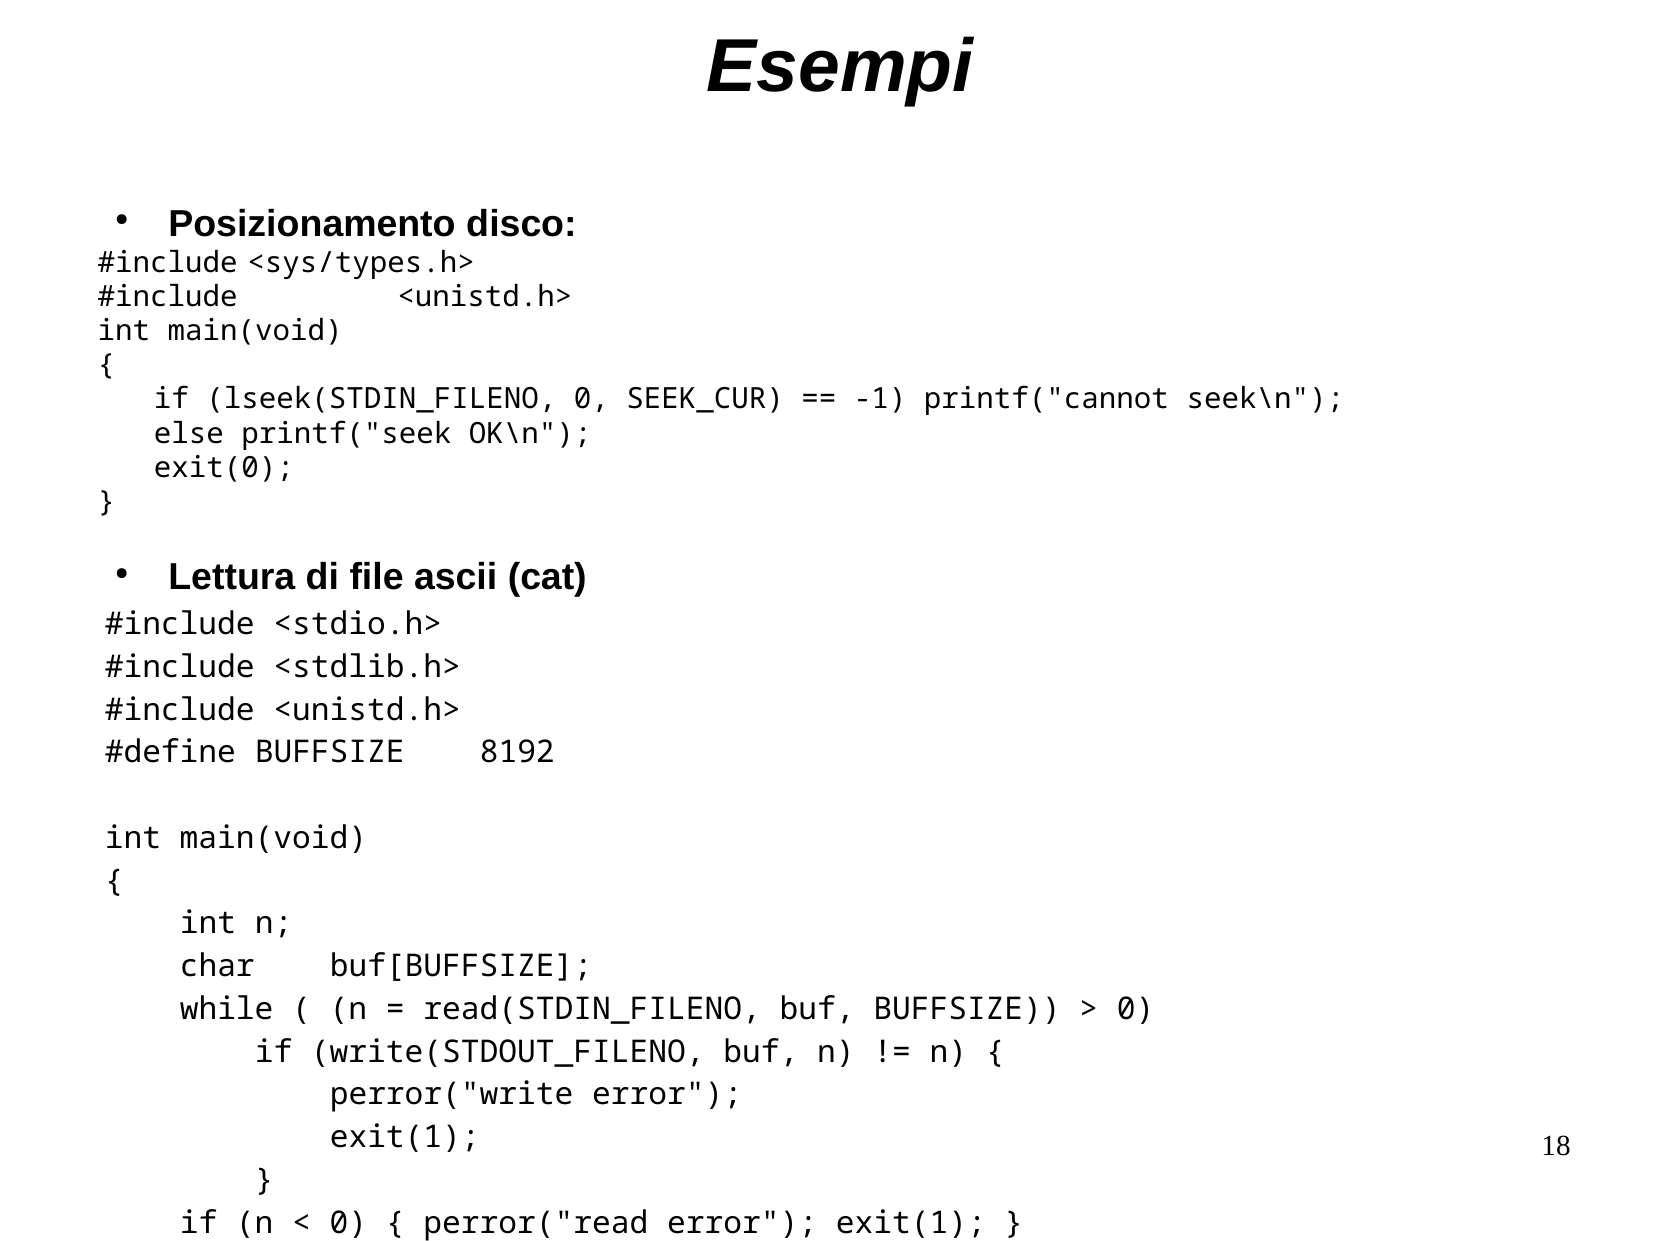

# Esempi
Posizionamento disco:
#include	<sys/types.h>
#include 	<unistd.h>
int main(void)
{
	if (lseek(STDIN_FILENO, 0, SEEK_CUR) == -1) printf("cannot seek\n");
	else printf("seek OK\n");
	exit(0);
}
Lettura di file ascii (cat)
#include <stdio.h>
#include <stdlib.h>
#include <unistd.h>
#define	BUFFSIZE	8192
int main(void)
{
	int	n;
	char	buf[BUFFSIZE];
	while ( (n = read(STDIN_FILENO, buf, BUFFSIZE)) > 0)
		if (write(STDOUT_FILENO, buf, n) != n) {
			perror("write error");
 		exit(1);
 	}
	if (n < 0) { perror("read error"); exit(1); }
	exit(0);
}
18